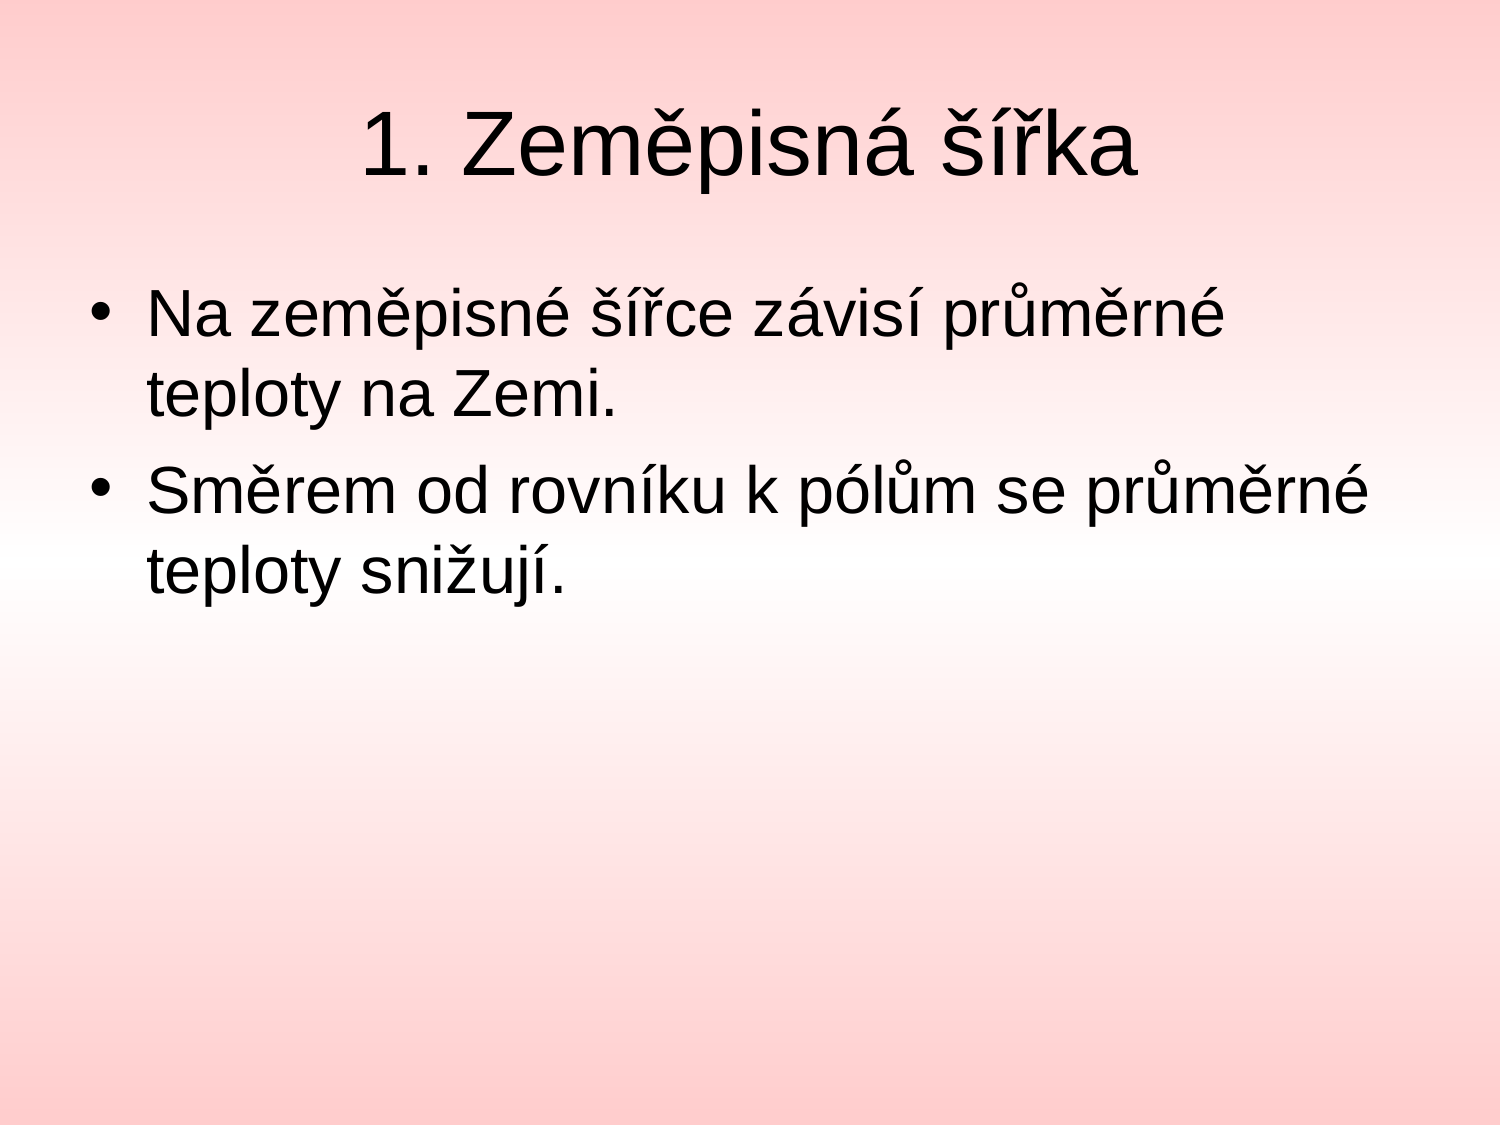

# 1. Zeměpisná šířka
Na zeměpisné šířce závisí průměrné teploty na Zemi.
Směrem od rovníku k pólům se průměrné teploty snižují.